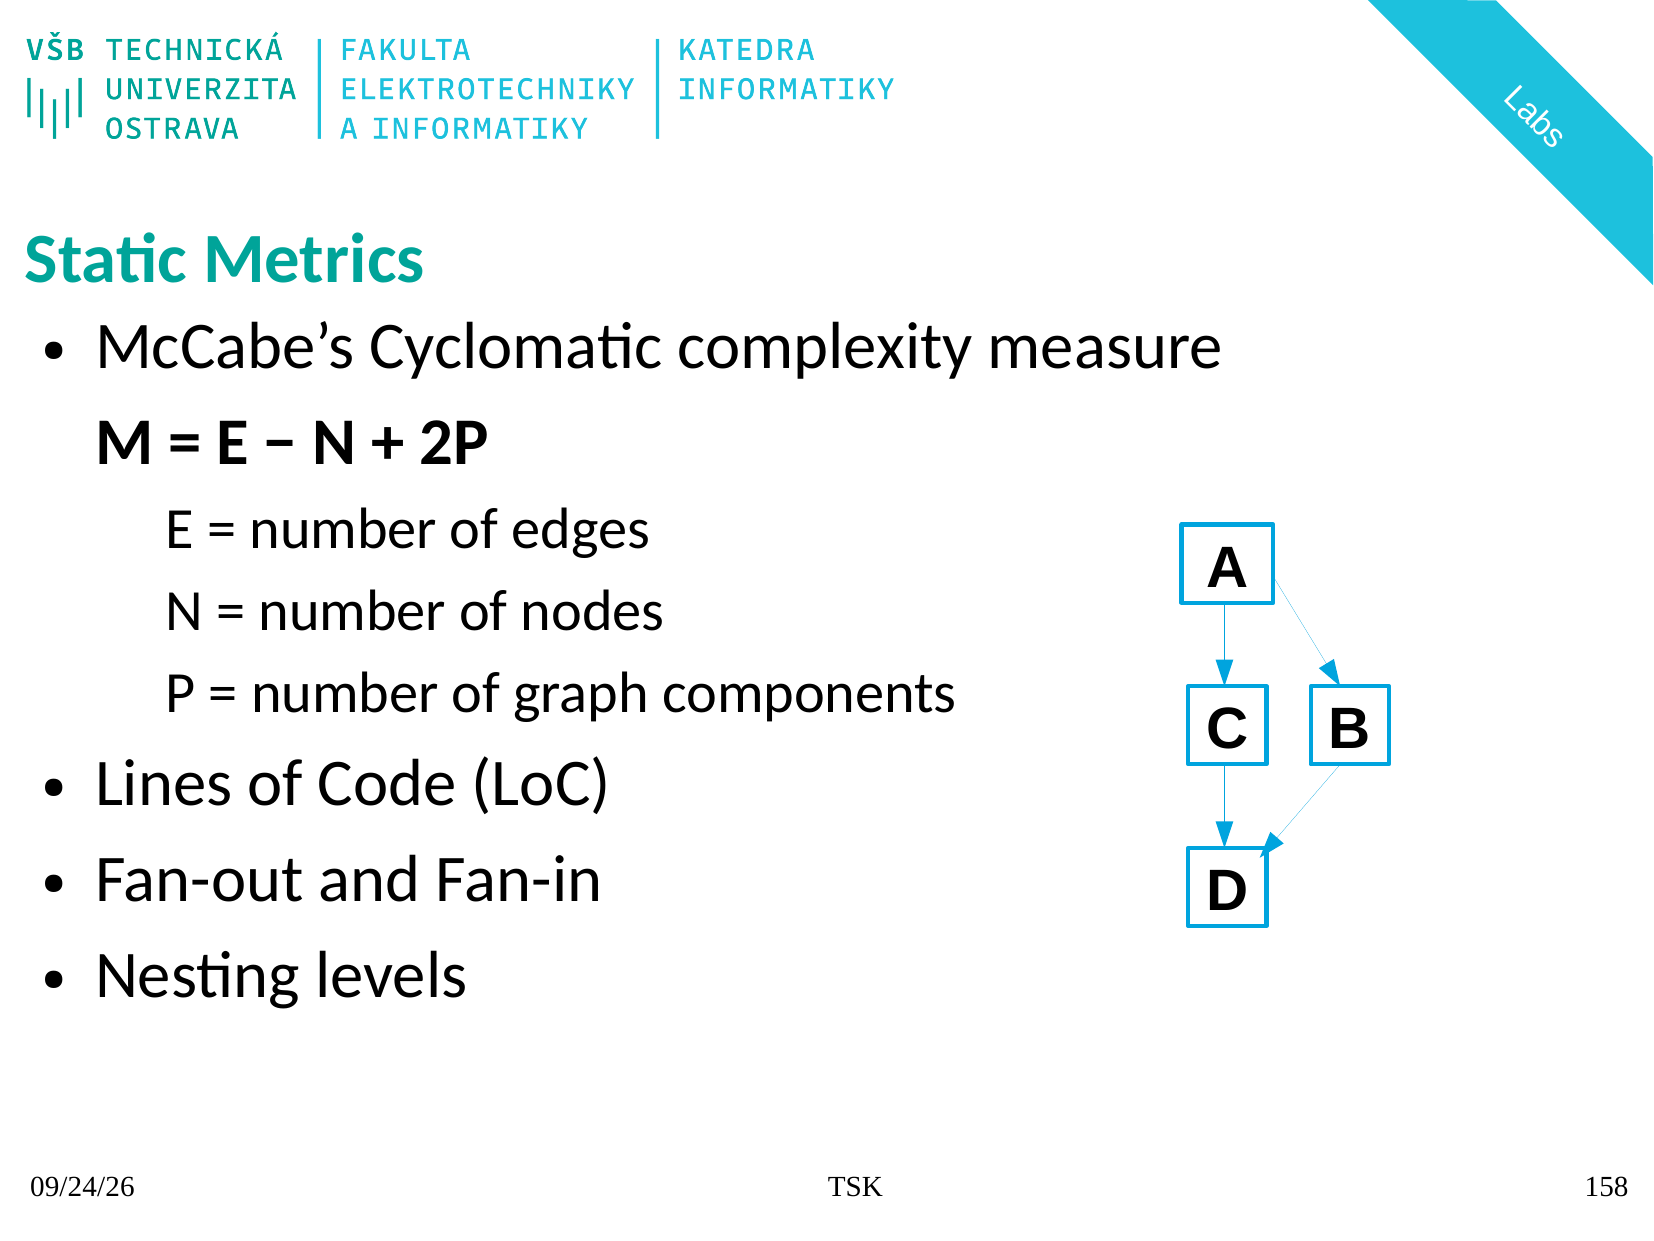

Labs
# Static Metrics
McCabe’s Cyclomatic complexity measure
M = E − N + 2P
E = number of edges
N = number of nodes
P = number of graph components
Lines of Code (LoC)
Fan-out and Fan-in
Nesting levels
A
C
B
D
TSK
158